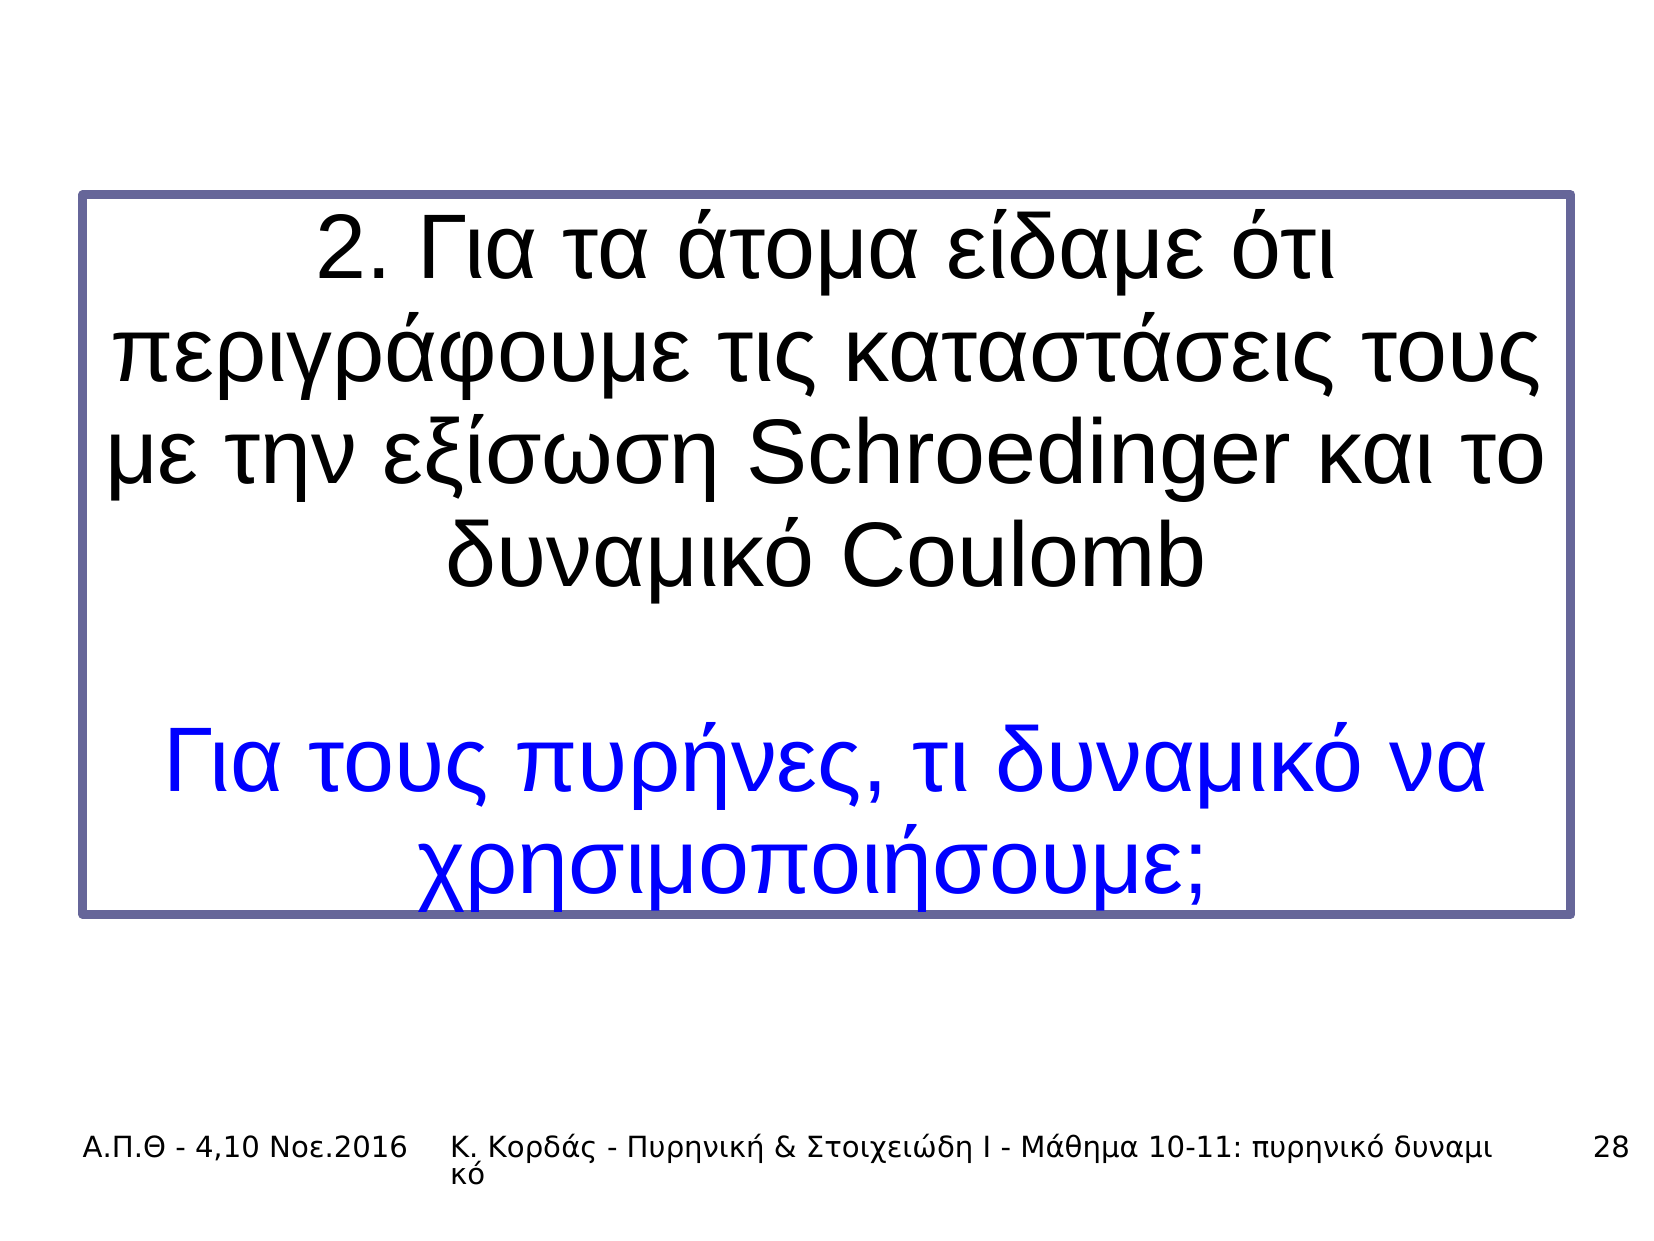

# 2. Για τα άτομα είδαμε ότι περιγράφουμε τις καταστάσεις τους με την εξίσωση Schroedinger και το δυναμικό Coulomb Για τους πυρήνες, τι δυναμικό να χρησιμοποιήσουμε;
Α.Π.Θ - 4,10 Νοε.2016
Κ. Κορδάς - Πυρηνική & Στοιχειώδη Ι - Μάθημα 10-11: πυρηνικό δυναμικό
28